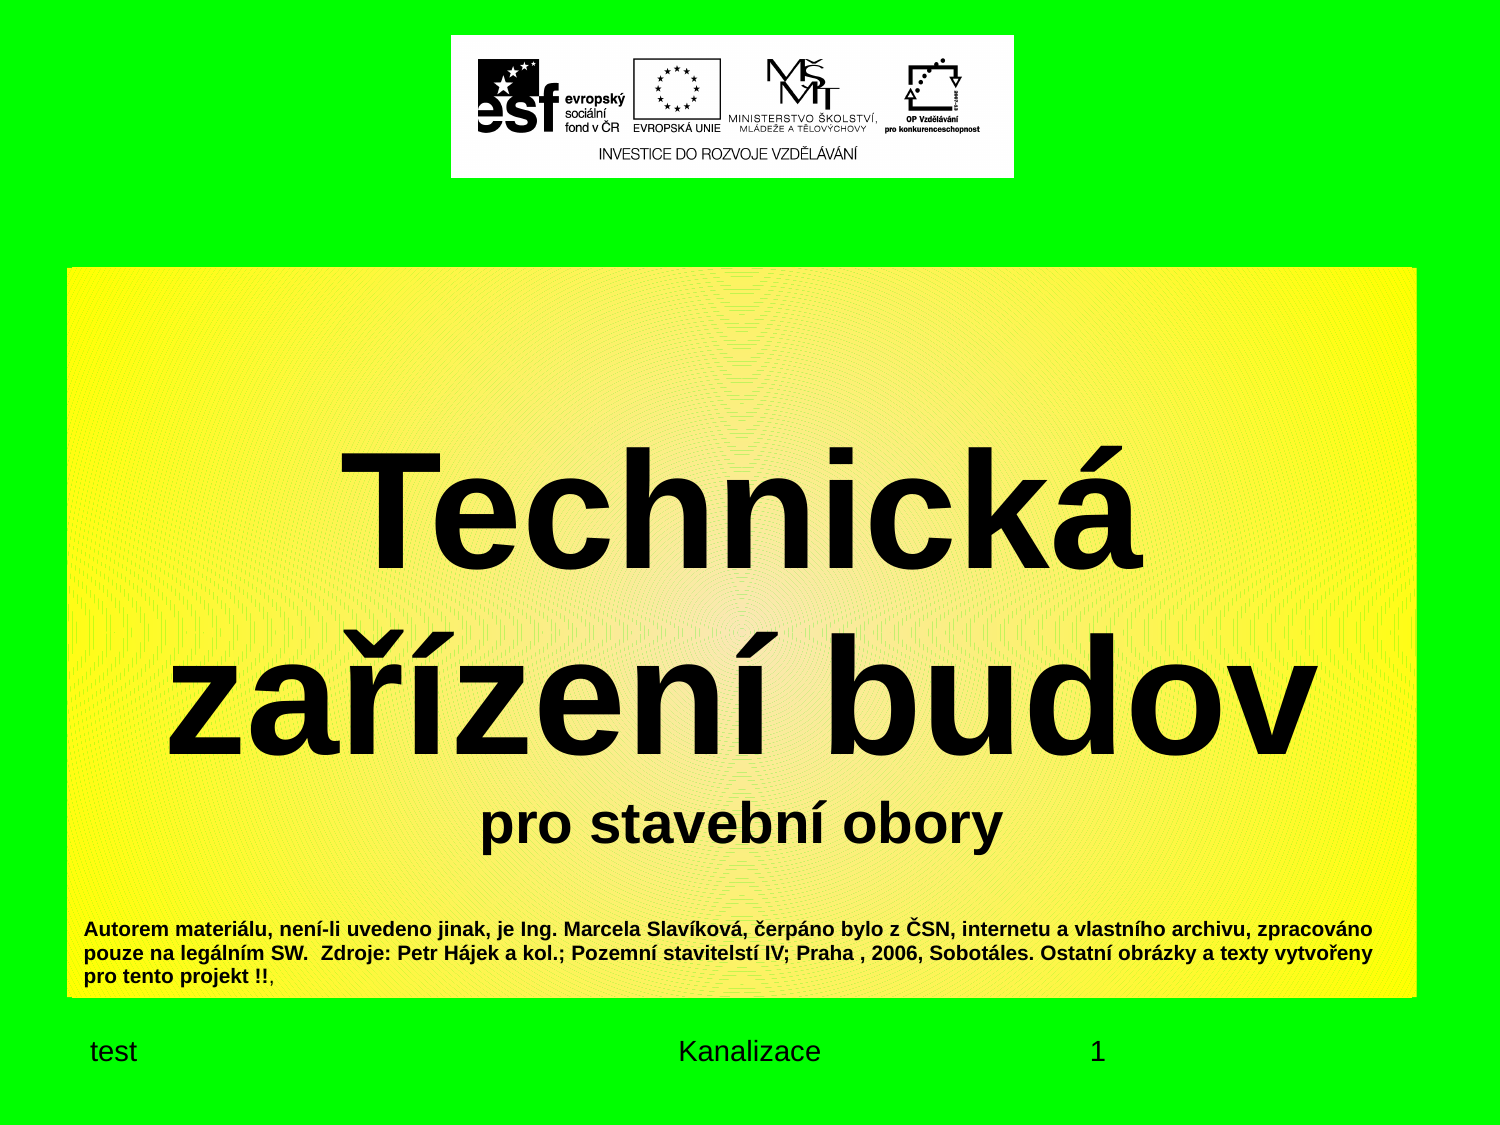

Technická zařízení budov
pro stavební obory
Autorem materiálu, není-li uvedeno jinak, je Ing. Marcela Slavíková, čerpáno bylo z ČSN, internetu a vlastního archivu, zpracováno pouze na legálním SW. Zdroje: Petr Hájek a kol.; Pozemní stavitelstí IV; Praha , 2006, Sobotáles. Ostatní obrázky a texty vytvořeny pro tento projekt !!,
test
Kanalizace